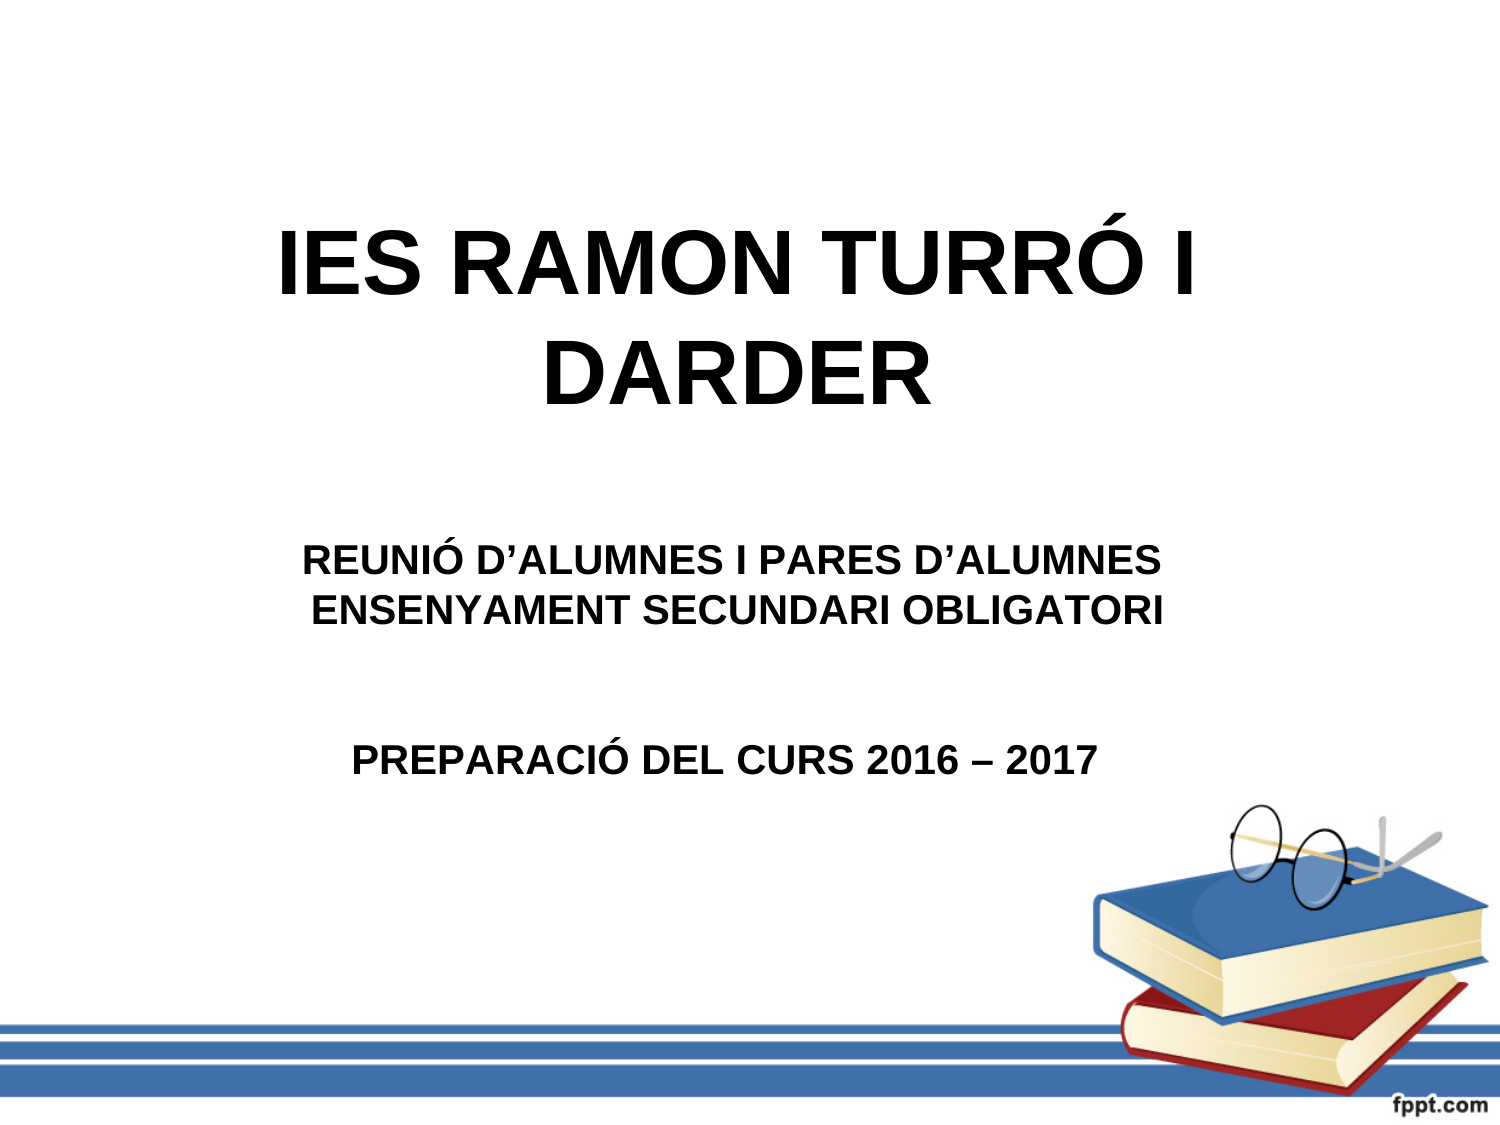

# IES RAMON TURRÓ I DARDER REUNIÓ D’ALUMNES I PARES D’ALUMNES ENSENYAMENT SECUNDARI OBLIGATORI   PREPARACIÓ DEL CURS 2016 – 2017